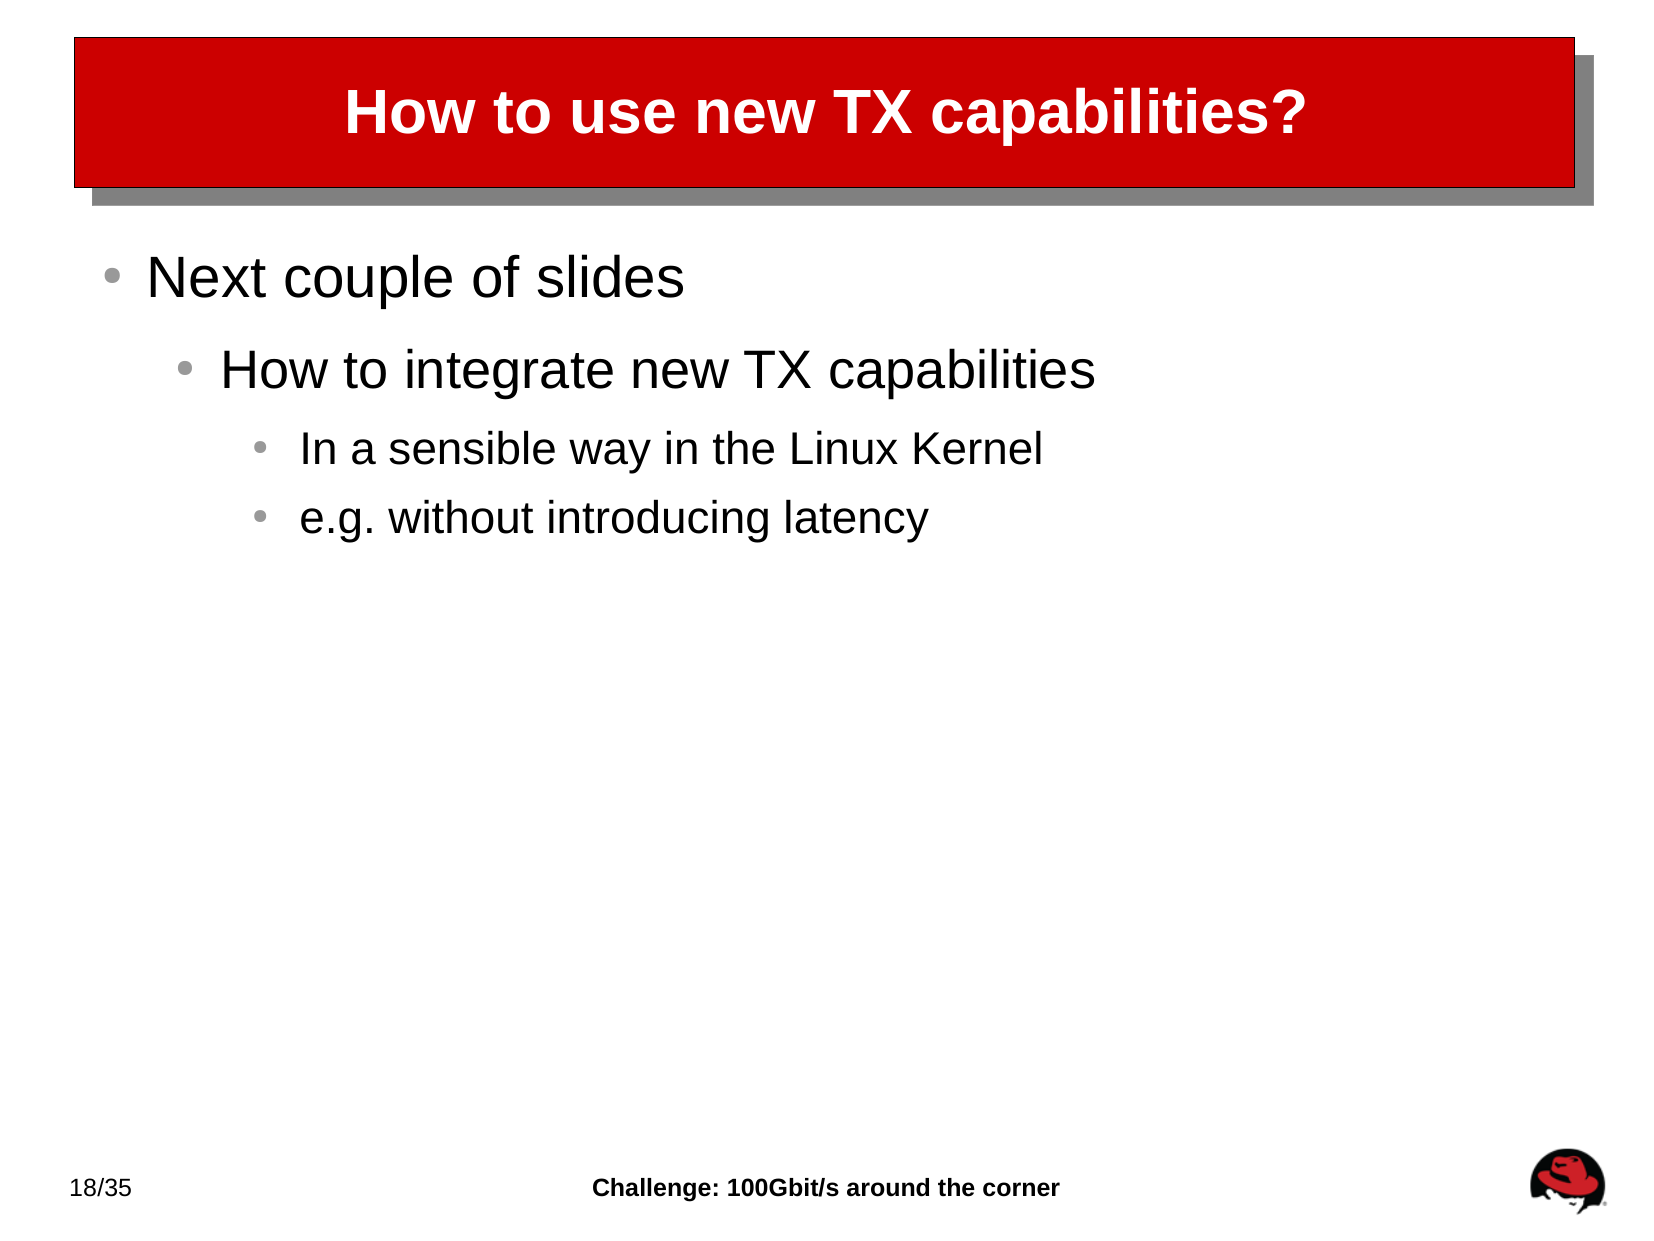

# How to use new TX capabilities?
Next couple of slides
How to integrate new TX capabilities
In a sensible way in the Linux Kernel
e.g. without introducing latency